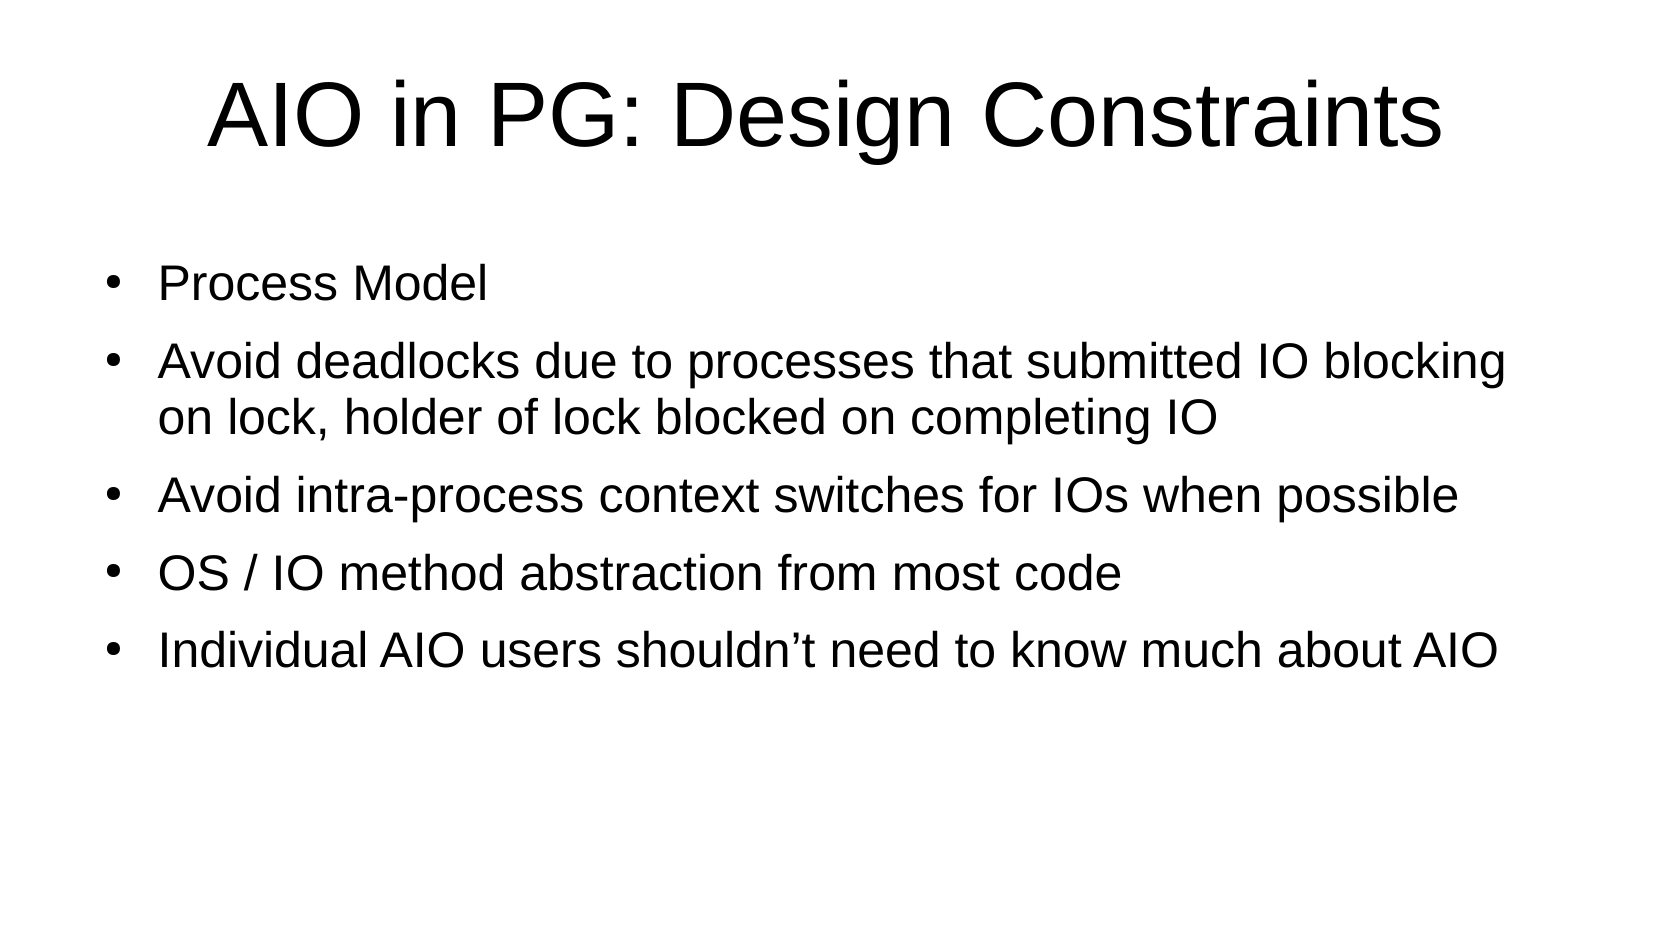

# AIO in PG: Design Constraints
Process Model
Avoid deadlocks due to processes that submitted IO blocking on lock, holder of lock blocked on completing IO
Avoid intra-process context switches for IOs when possible
OS / IO method abstraction from most code
Individual AIO users shouldn’t need to know much about AIO